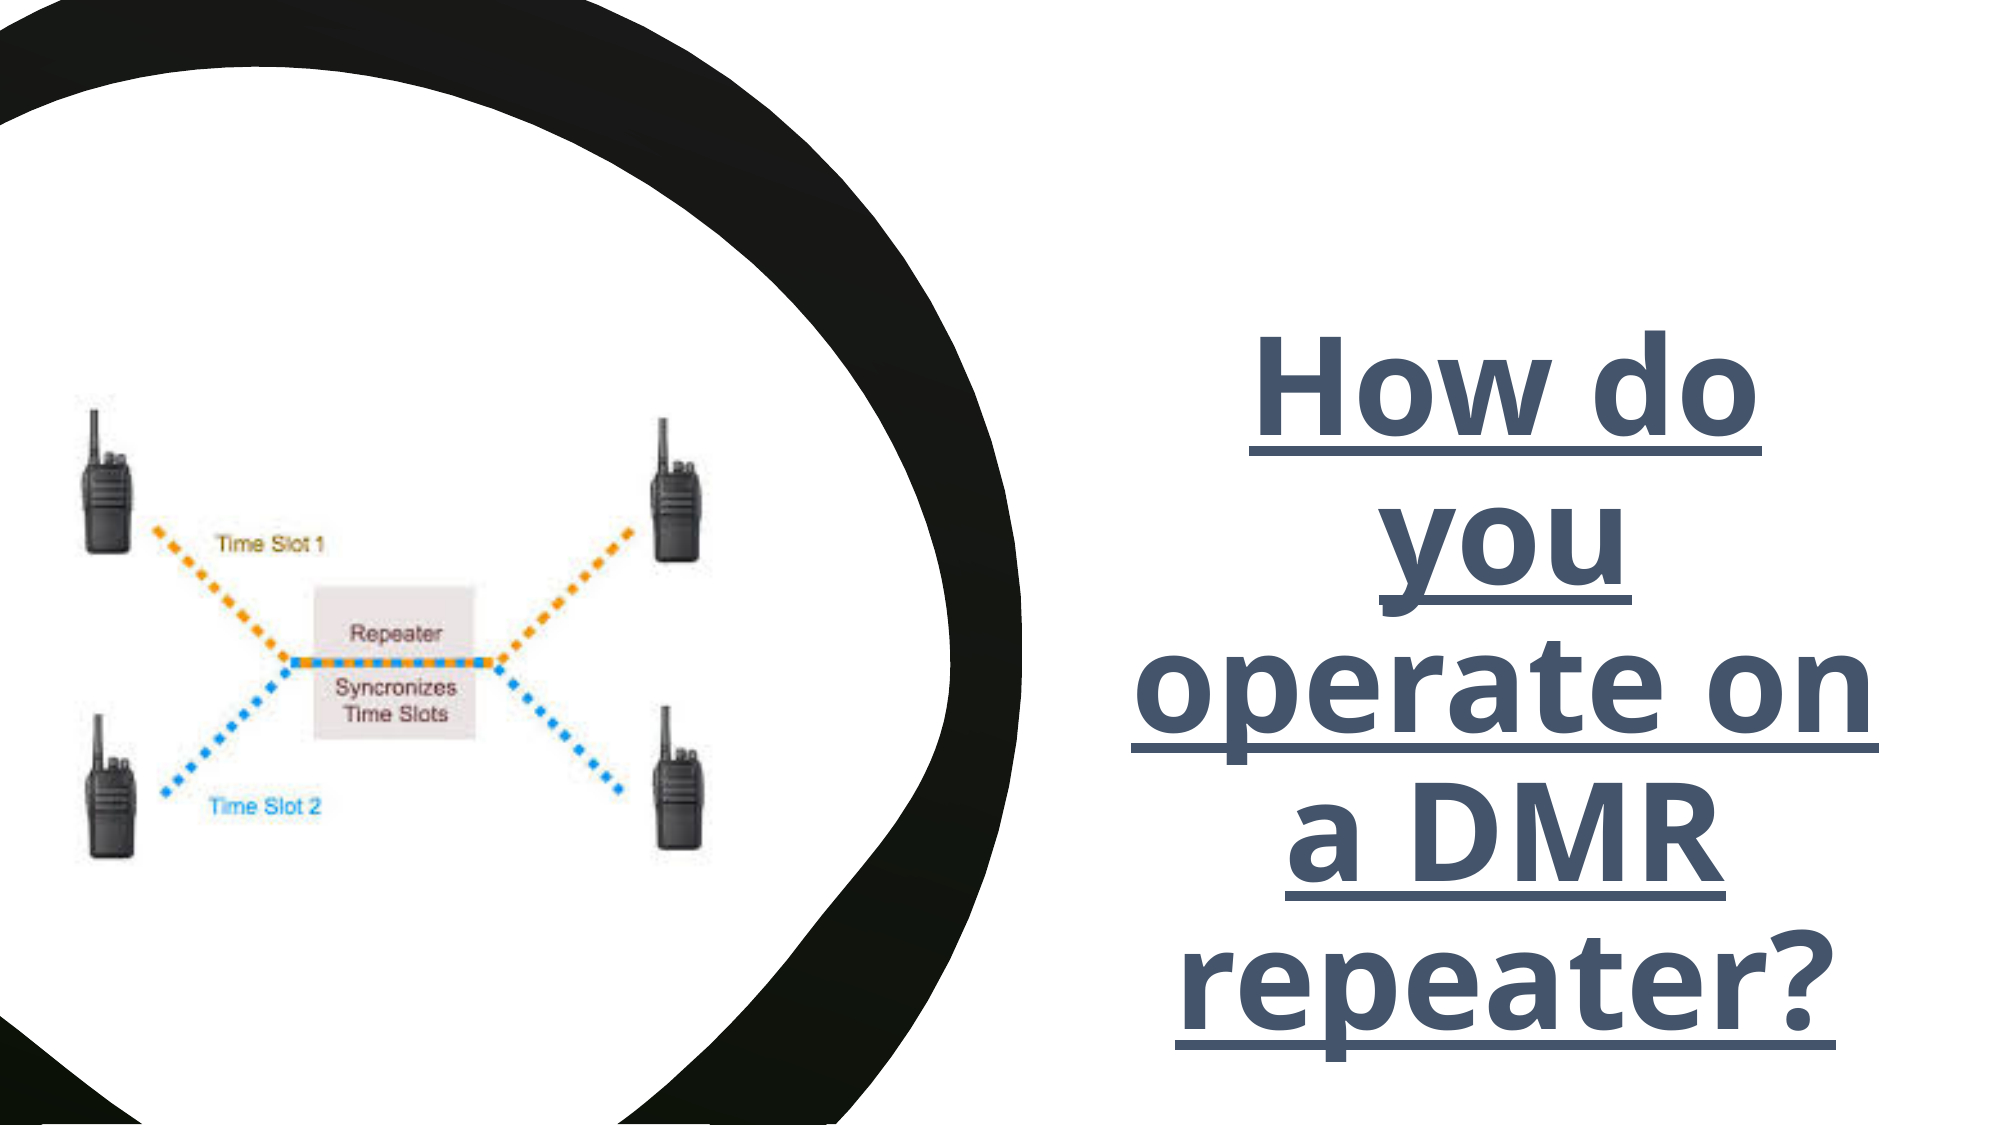

# How do you operate on a DMR repeater?